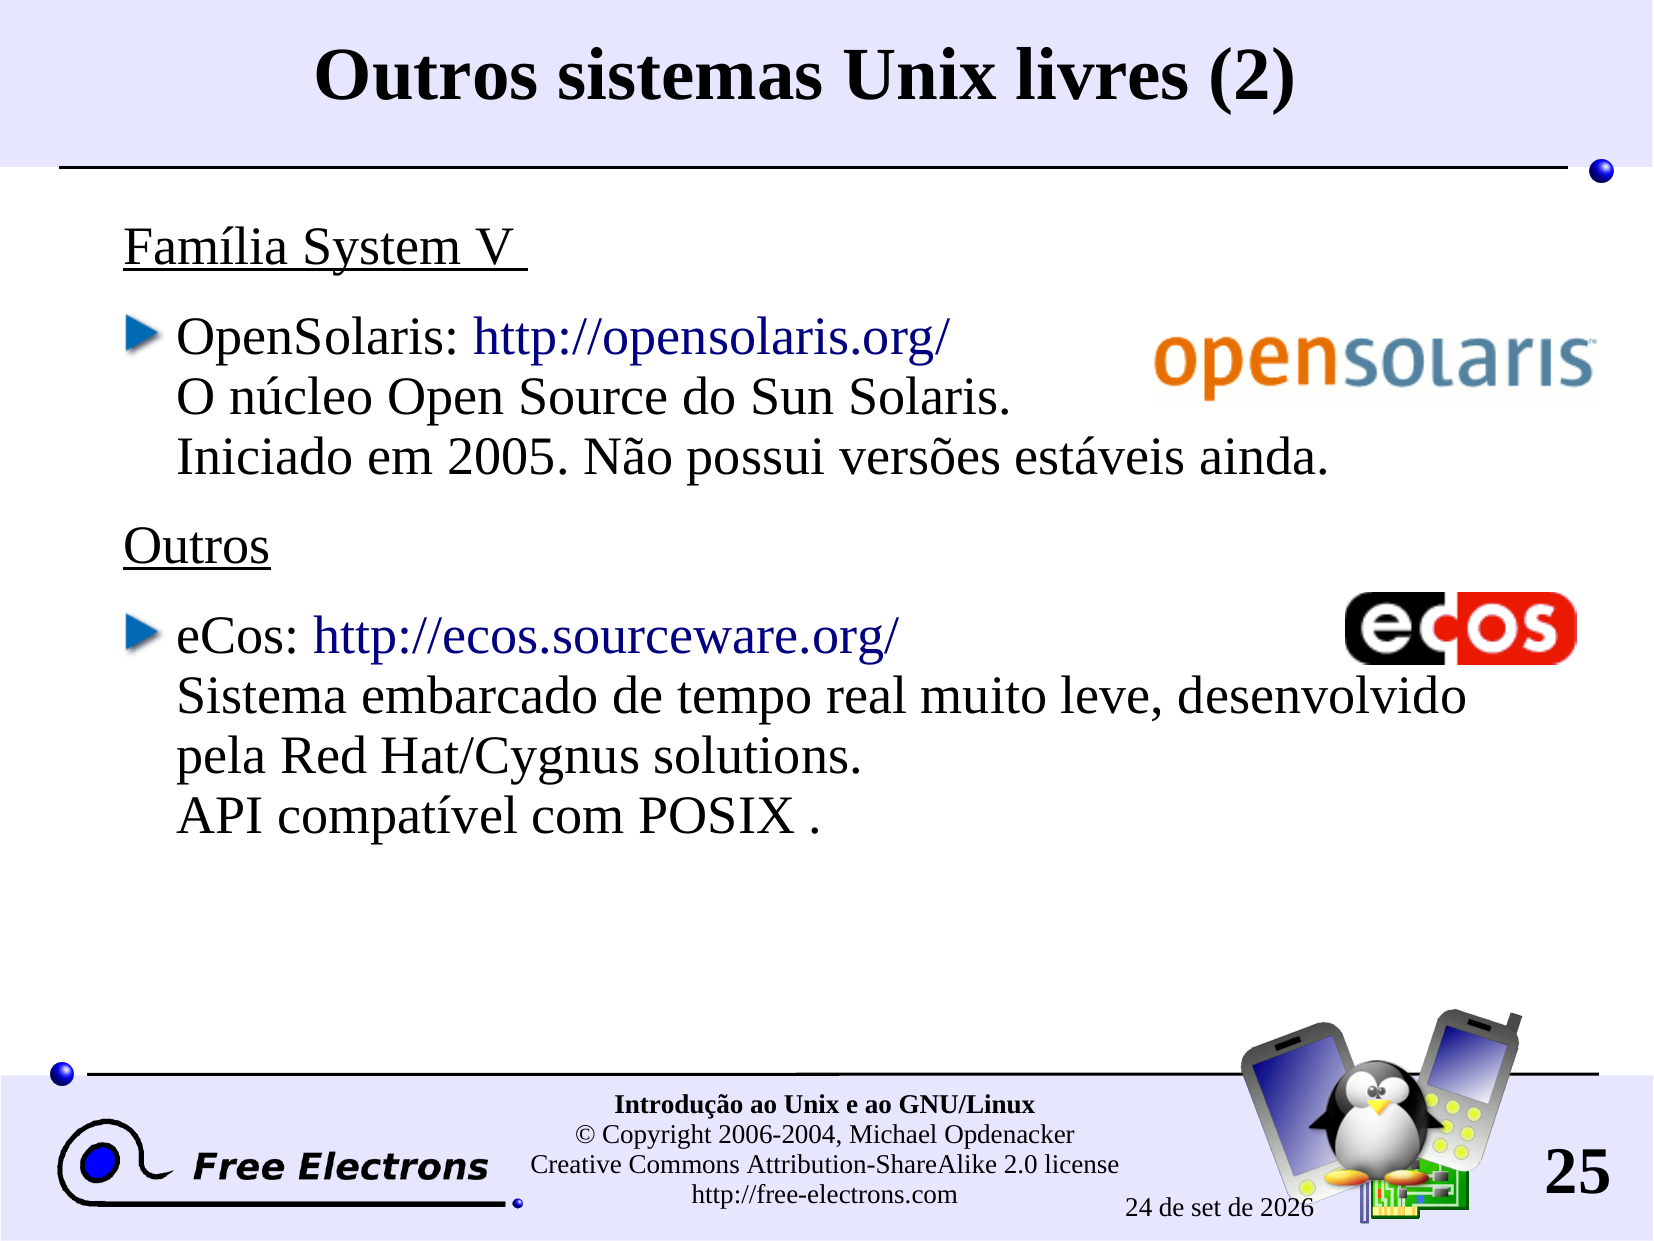

# Outros sistemas Unix livres (2)
Família System V
OpenSolaris: http://opensolaris.org/
O núcleo Open Source do Sun Solaris.
Iniciado em 2005. Não possui versões estáveis ainda.
Outros
eCos: http://ecos.sourceware.org/
Sistema embarcado de tempo real muito leve, desenvolvido pela Red Hat/Cygnus solutions.
API compatível com POSIX .